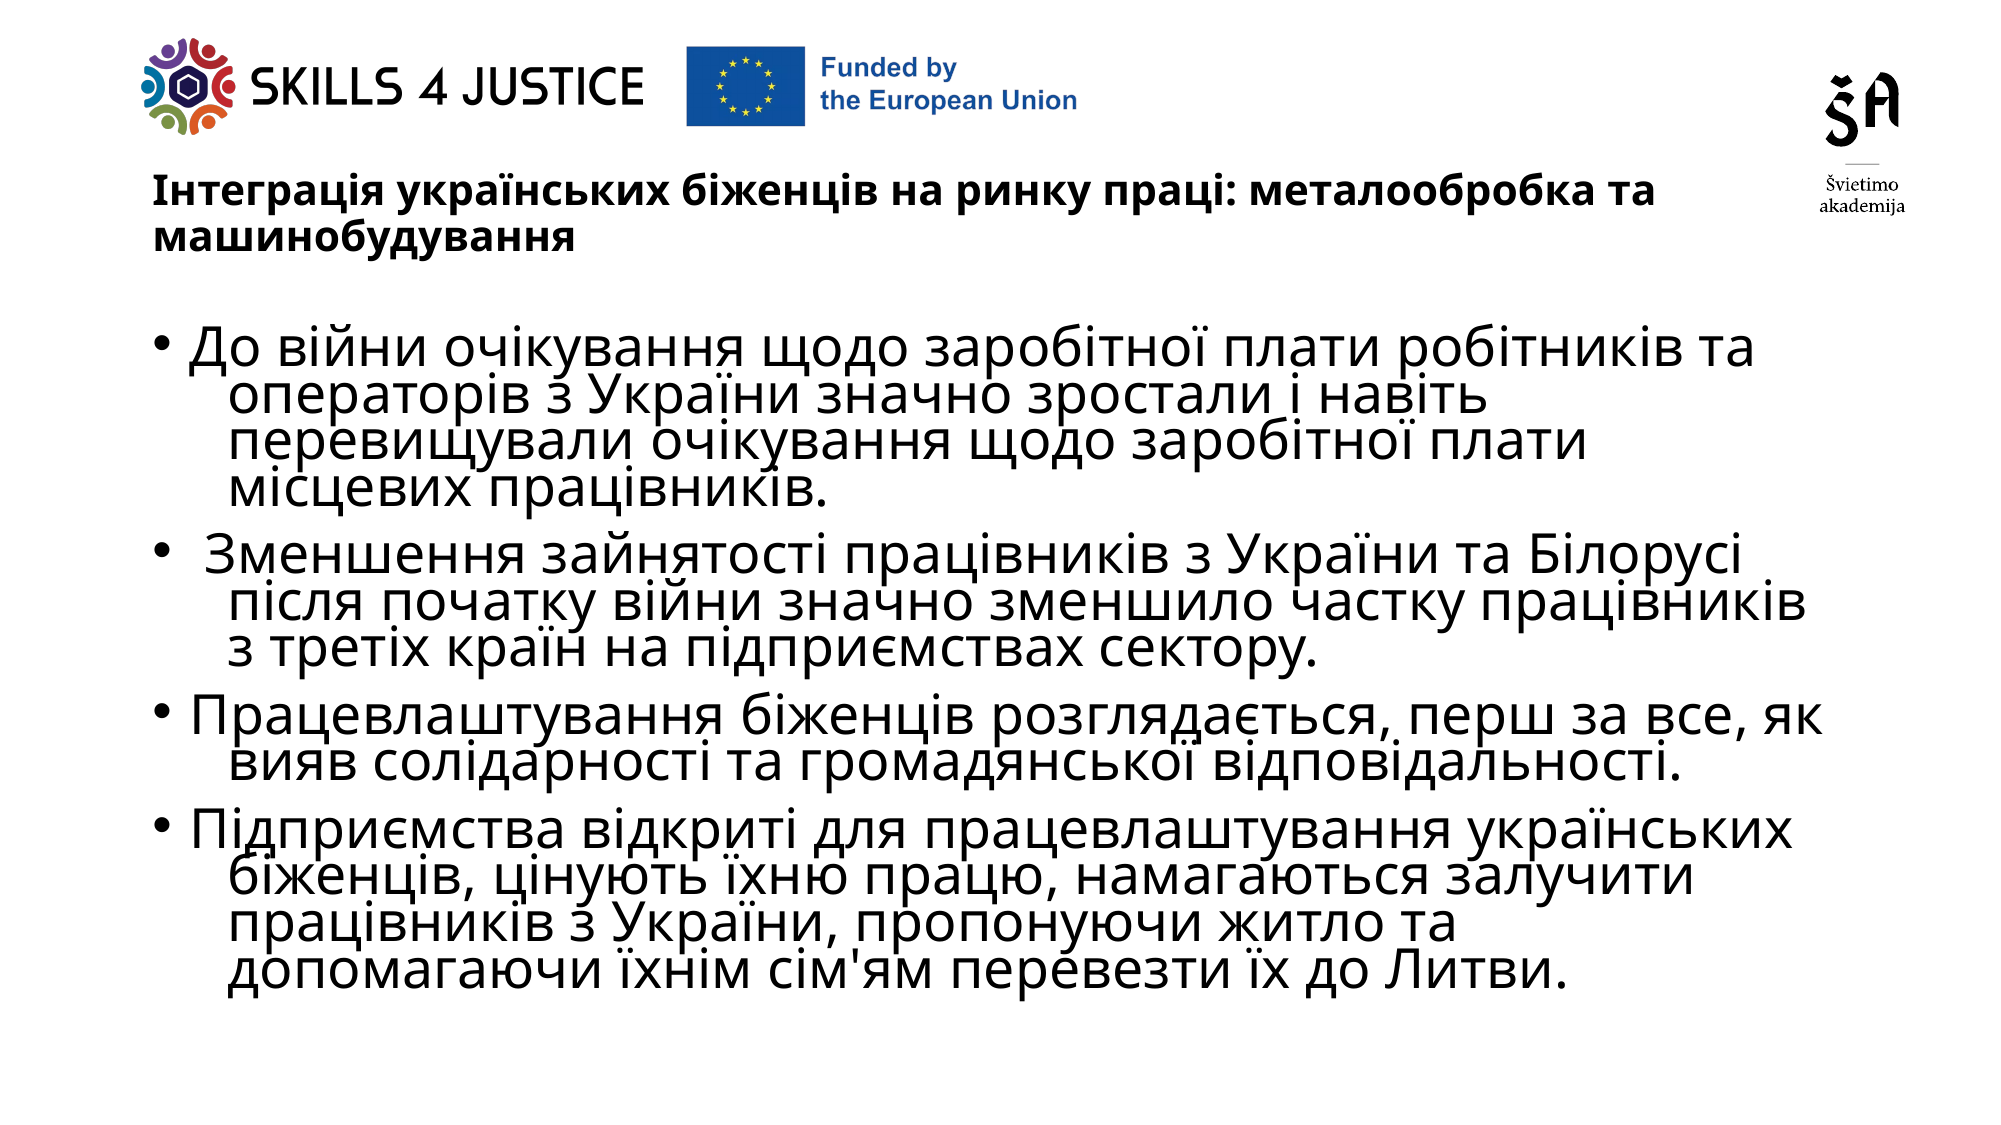

# Інтеграція українських біженців на ринку праці: металообробка та машинобудування
До війни очікування щодо заробітної плати робітників та операторів з України значно зростали і навіть перевищували очікування щодо заробітної плати місцевих працівників.
 Зменшення зайнятості працівників з України та Білорусі після початку війни значно зменшило частку працівників з третіх країн на підприємствах сектору.
Працевлаштування біженців розглядається, перш за все, як вияв солідарності та громадянської відповідальності.
Підприємства відкриті для працевлаштування українських біженців, цінують їхню працю, намагаються залучити працівників з України, пропонуючи житло та допомагаючи їхнім сім'ям перевезти їх до Литви.